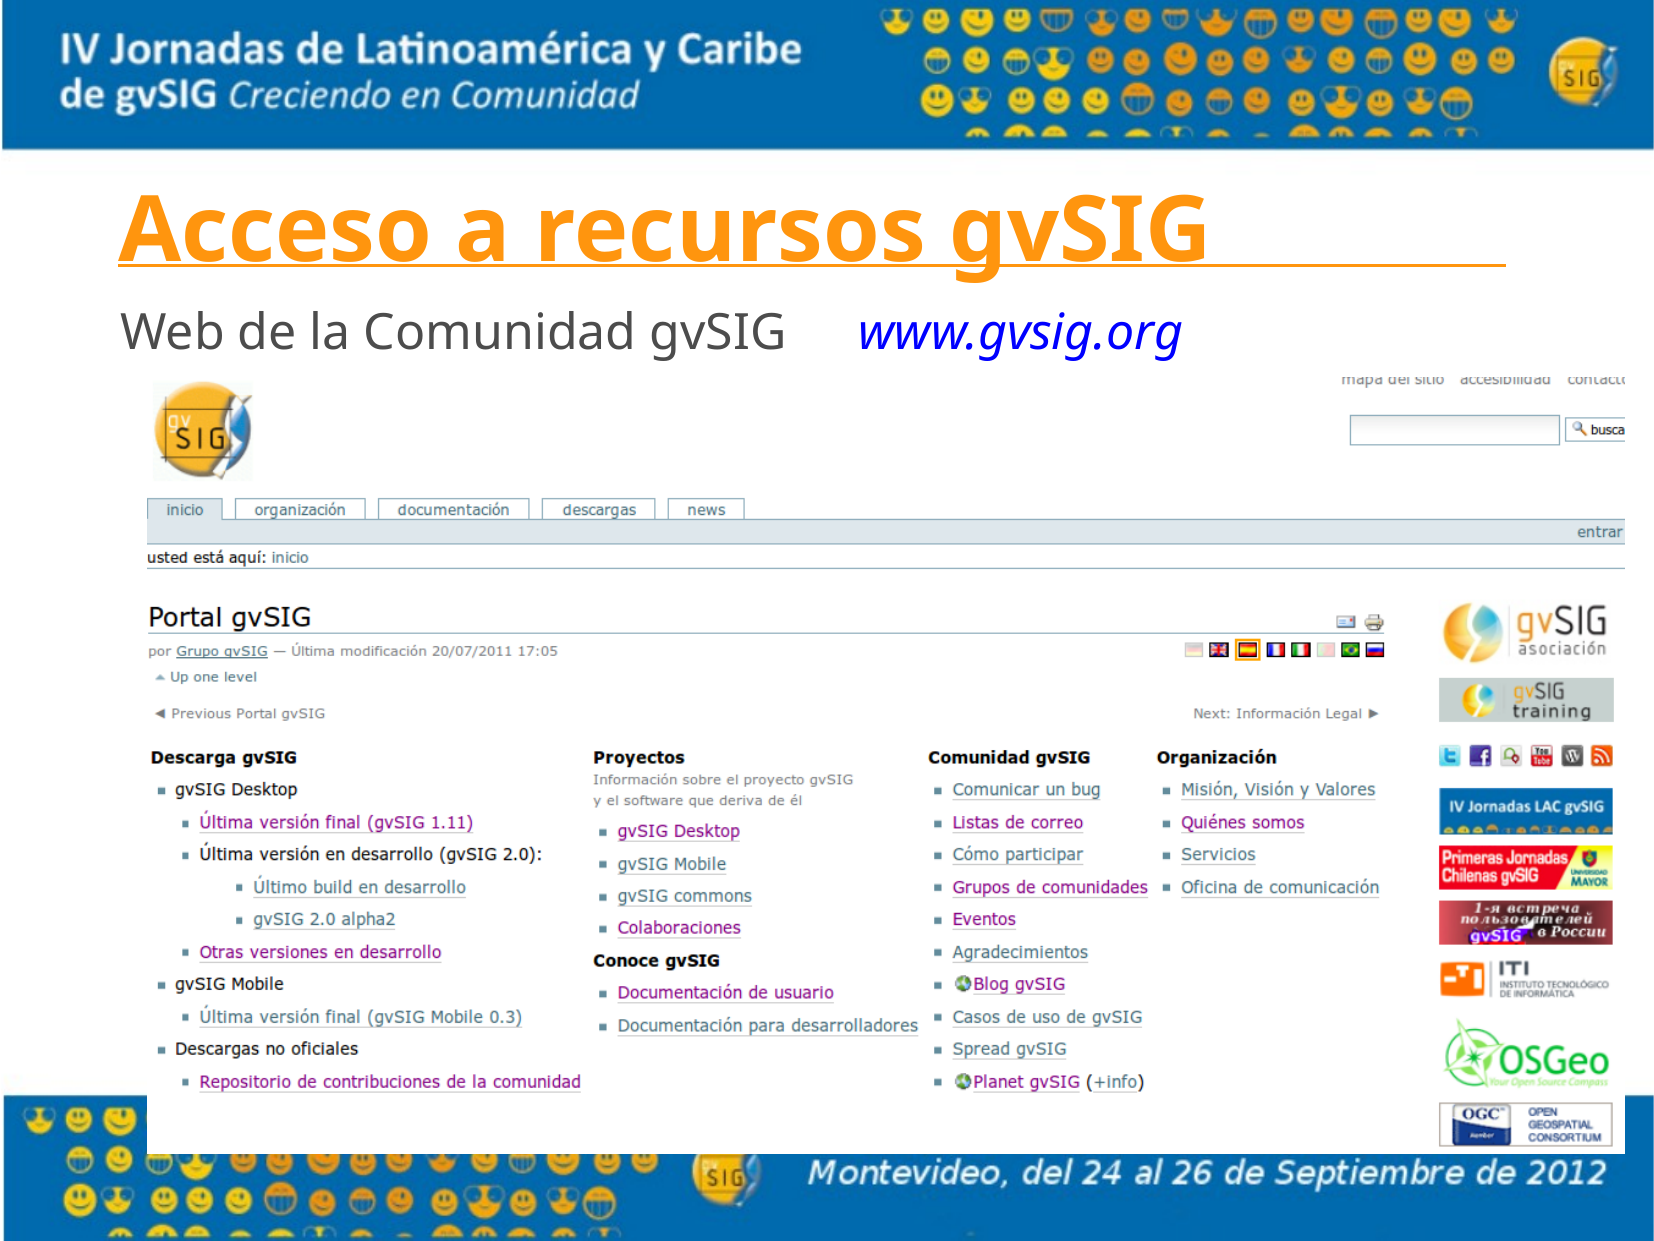

# Acceso a recursos gvSIG
Web de la Comunidad gvSIG	www.gvsig.org